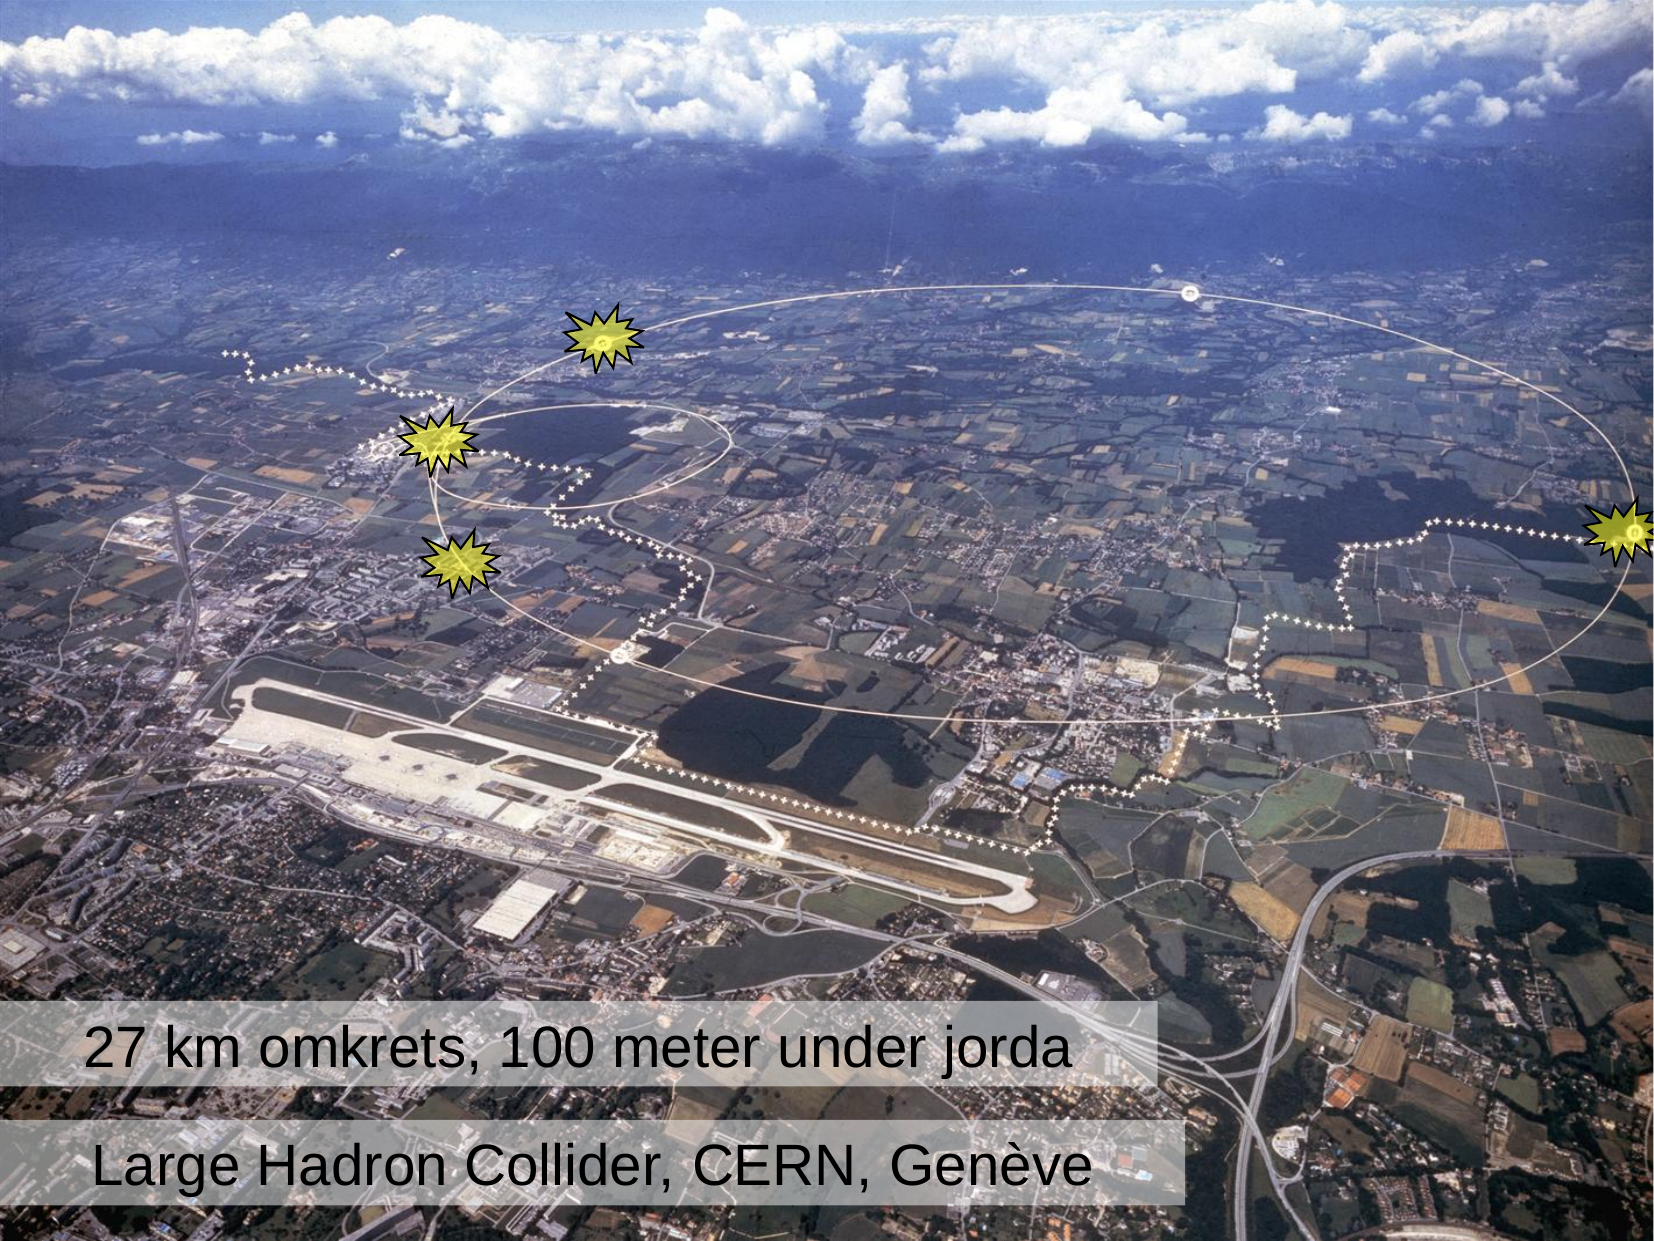

# LHC
27 km omkrets, 100 meter under jorda
Large Hadron Collider, CERN, Genève